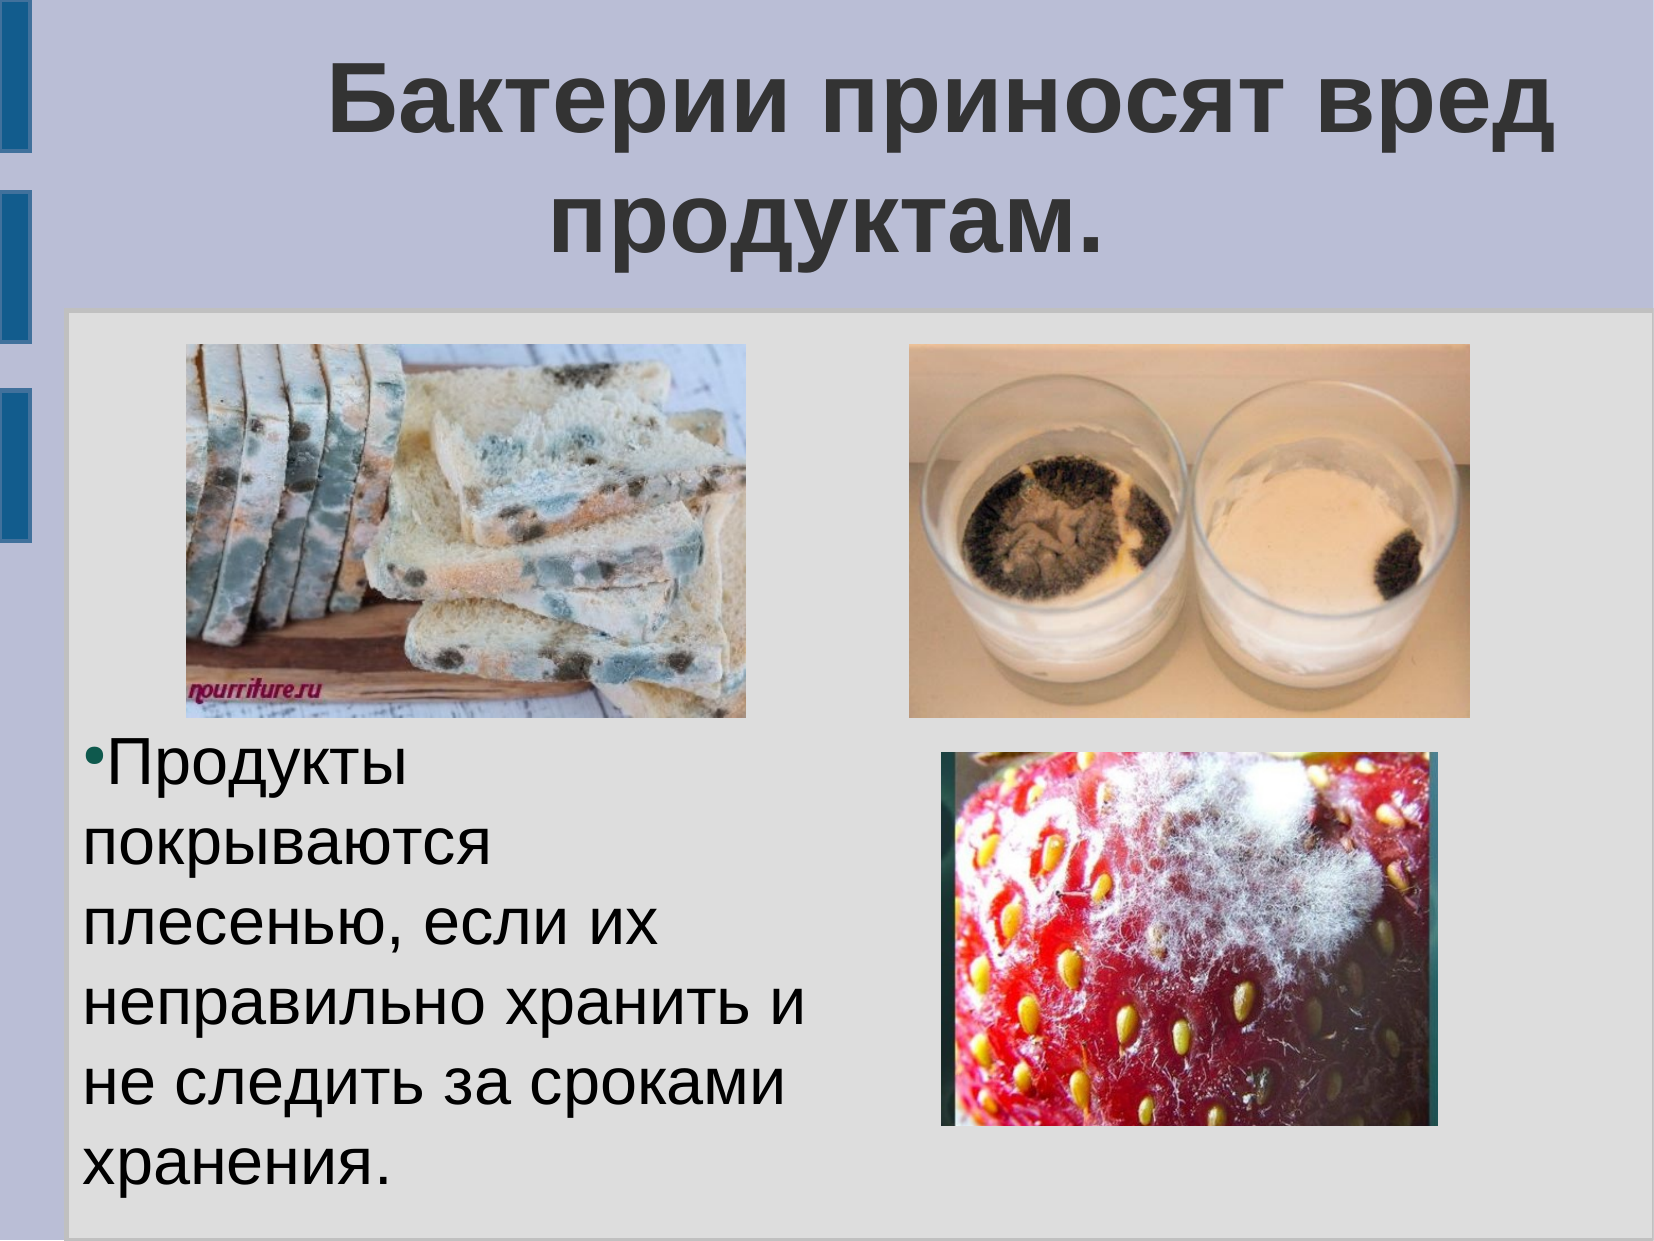

# Бактерии приносят вред продуктам.
Продукты покрываются плесенью, если их неправильно хранить и не следить за сроками хранения.